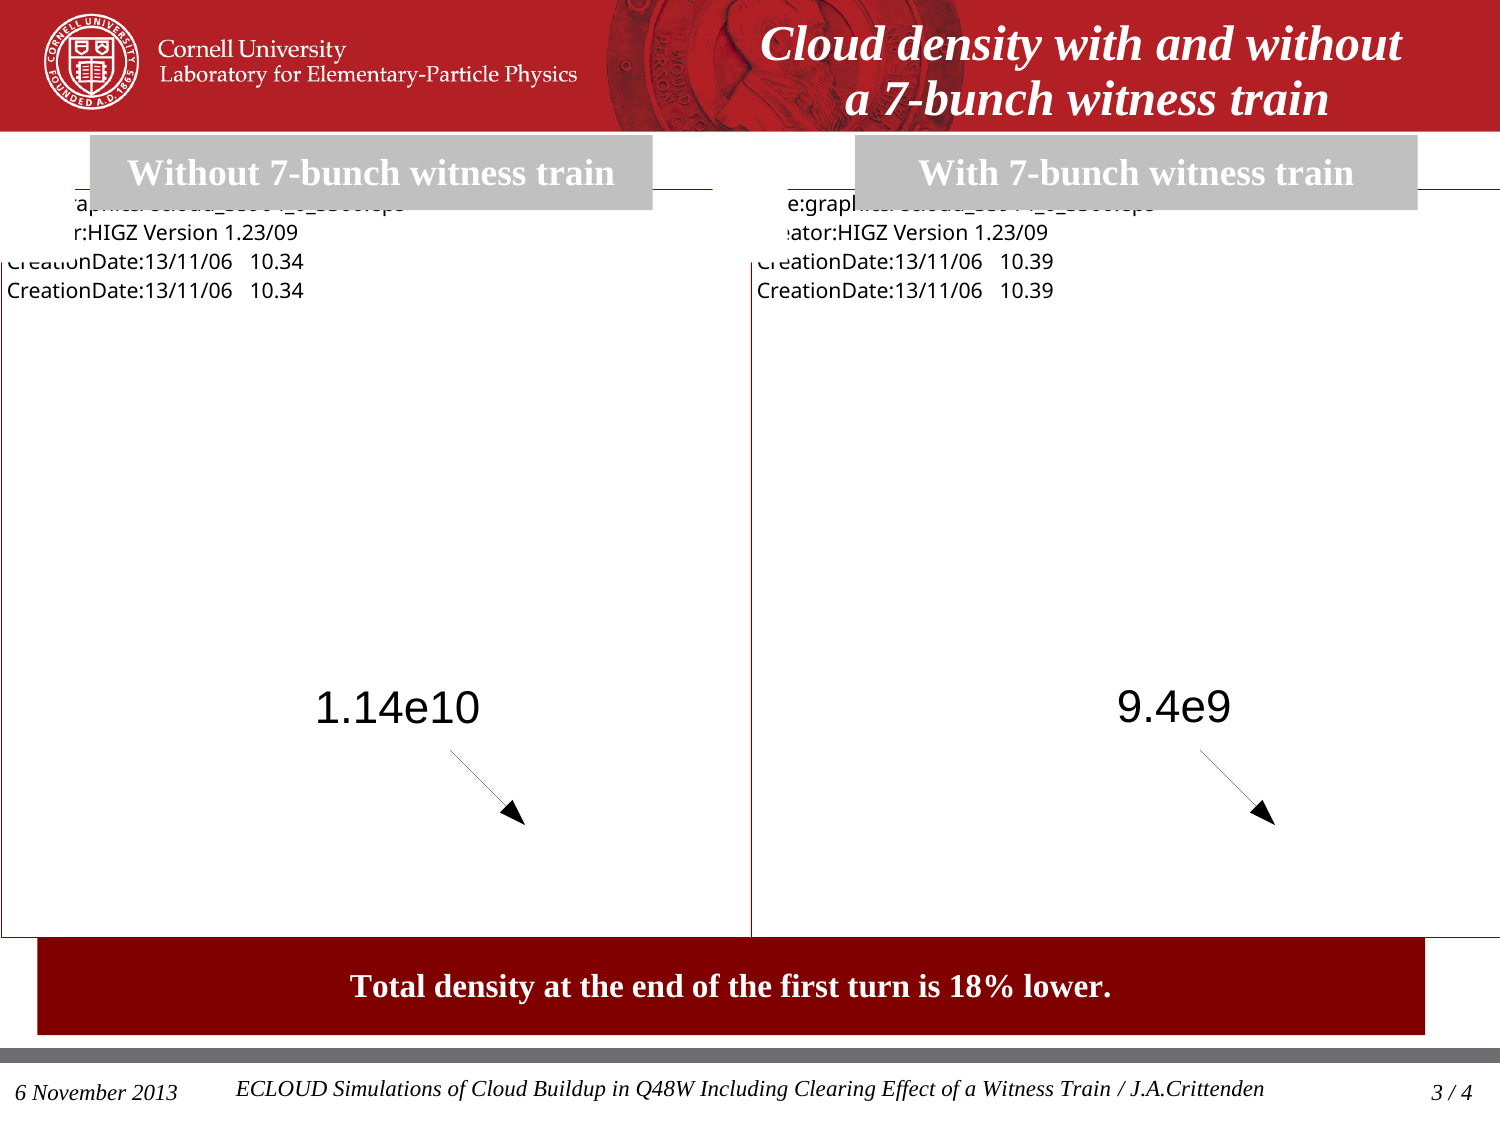

# Cloud density with and without a 7-bunch witness train
Without 7-bunch witness train
With 7-bunch witness train
9.4e9
1.14e10
Total density at the end of the first turn is 18% lower.